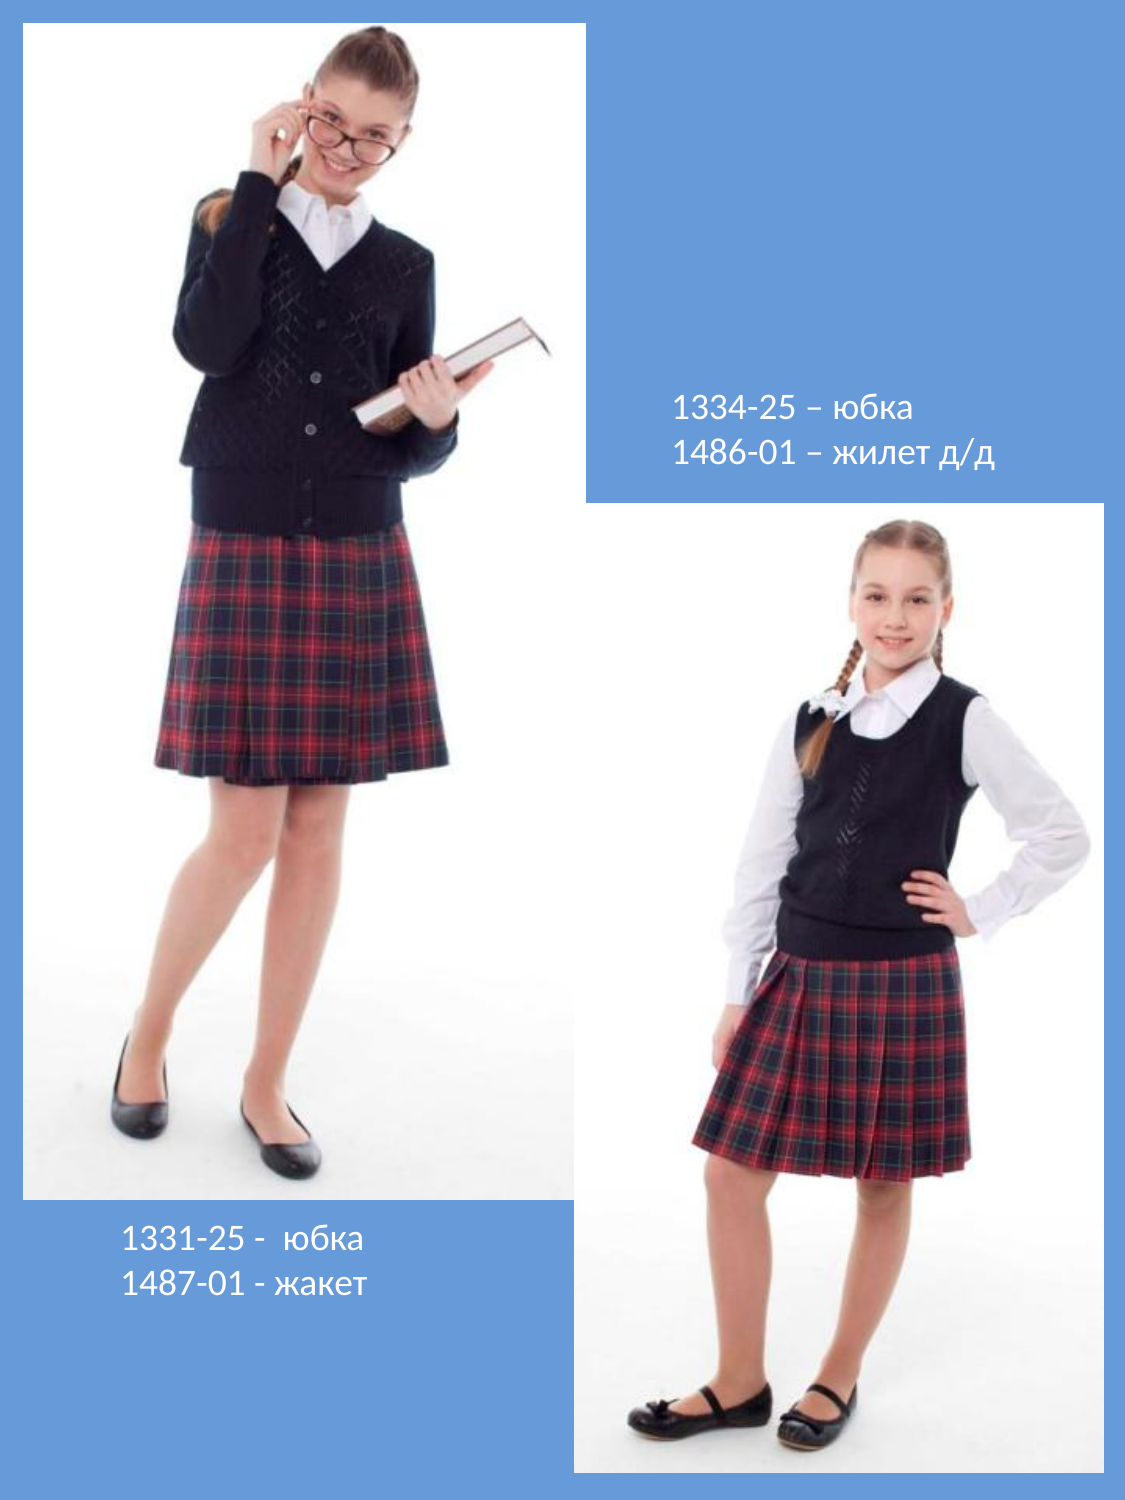

1334-25 – юбка
1486-01 – жилет д/д
1331-25 - юбка
1487-01 - жакет